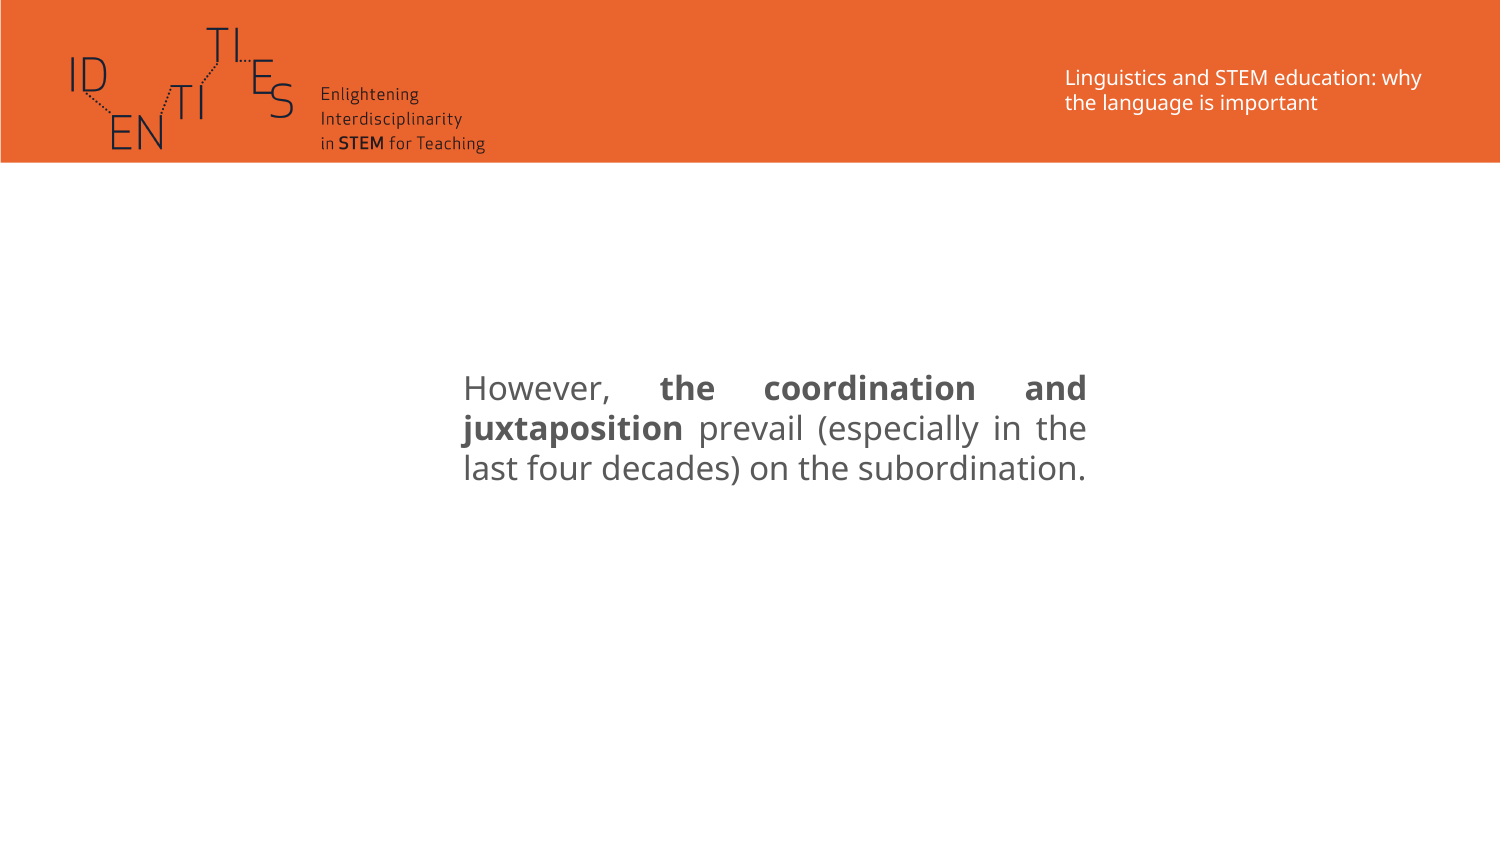

#
Linguistics and STEM education: why the language is important
However, the coordination and juxtaposition prevail (especially in the last four decades) on the subordination.